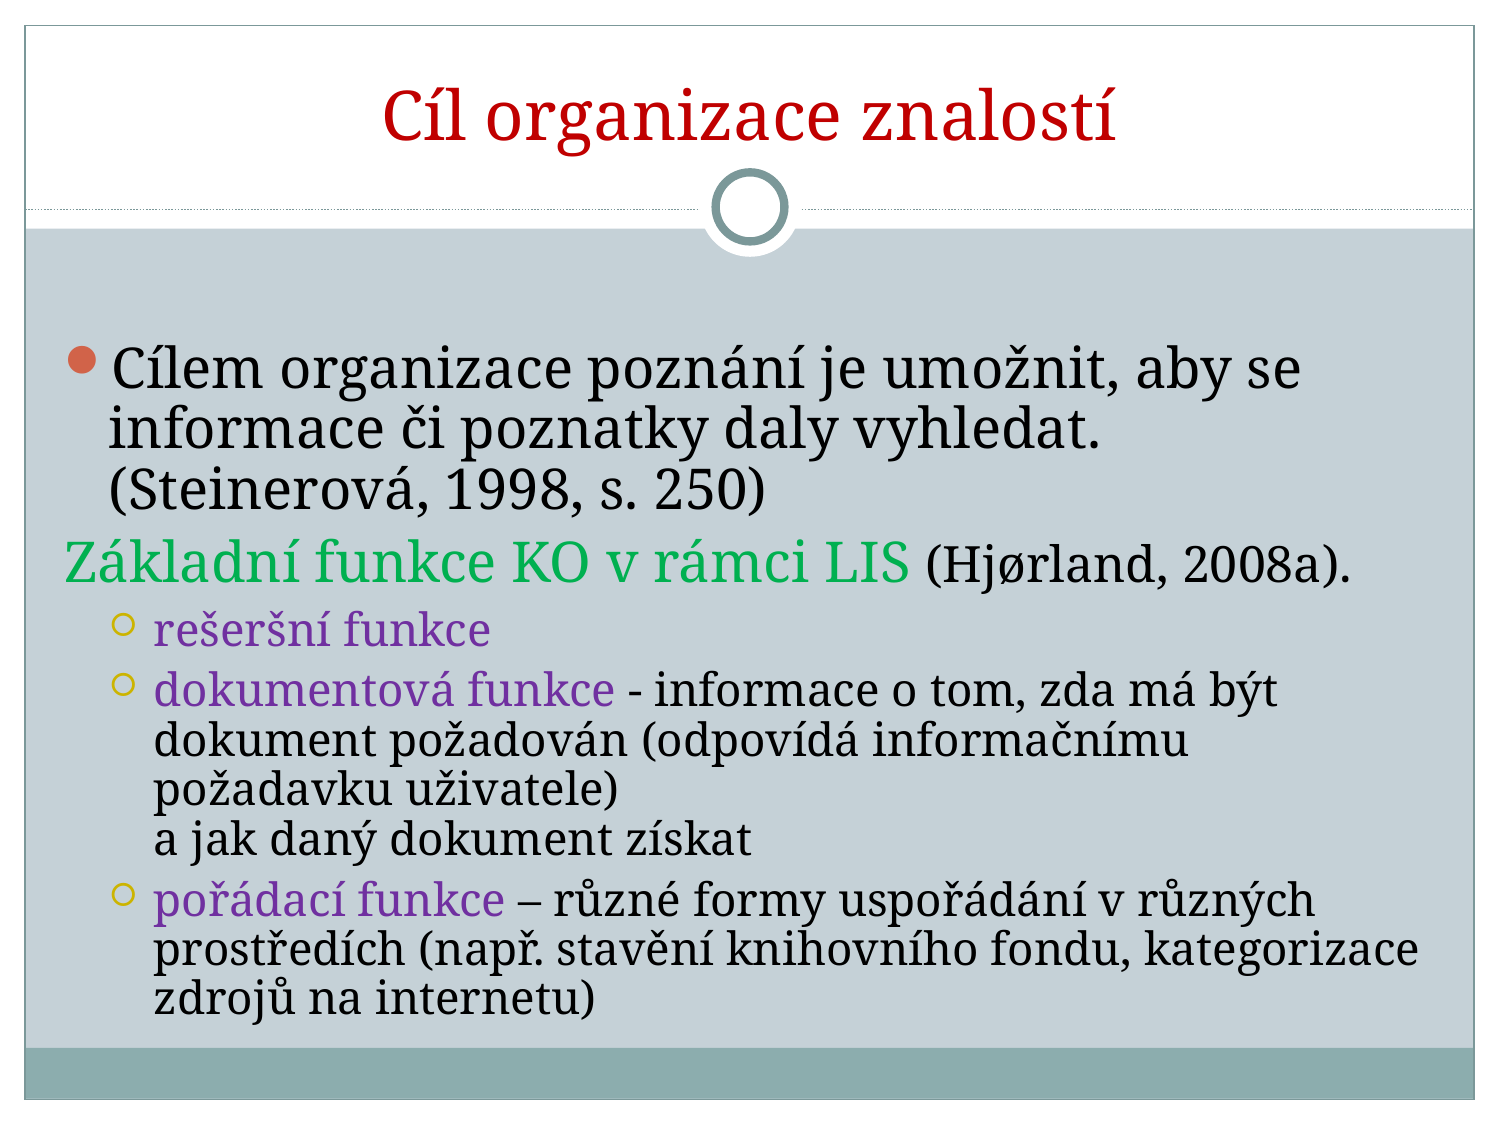

# Cíl organizace znalostí
Cílem organizace poznání je umožnit, aby se informace či poznatky daly vyhledat. (Steinerová, 1998, s. 250)
Základní funkce KO v rámci LIS (Hjørland, 2008a).
rešeršní funkce
dokumentová funkce - informace o tom, zda má být dokument požadován (odpovídá informačnímu požadavku uživatele)
a jak daný dokument získat
pořádací funkce – různé formy uspořádání v různých prostředích (např. stavění knihovního fondu, kategorizace zdrojů na internetu)